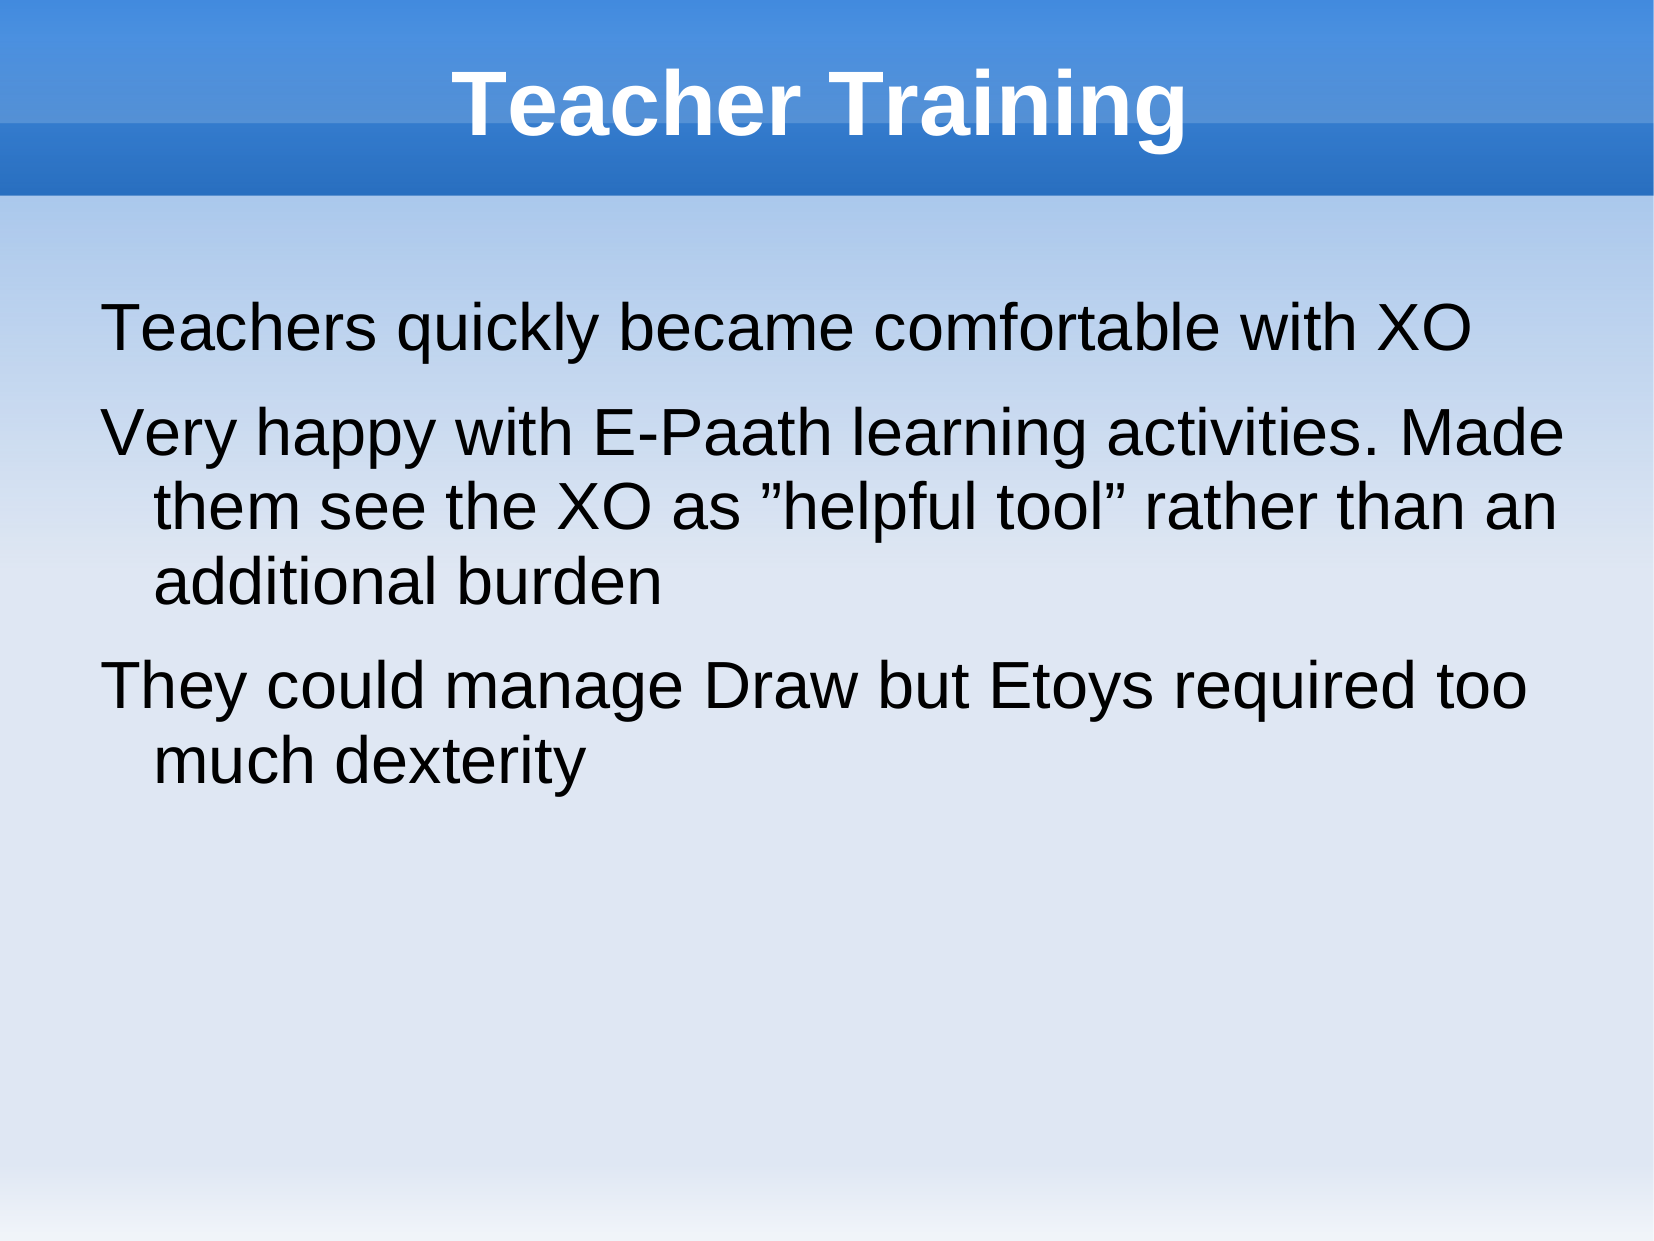

# Teacher Training
Teachers quickly became comfortable with XO
Very happy with E-Paath learning activities. Made them see the XO as ”helpful tool” rather than an additional burden
They could manage Draw but Etoys required too much dexterity